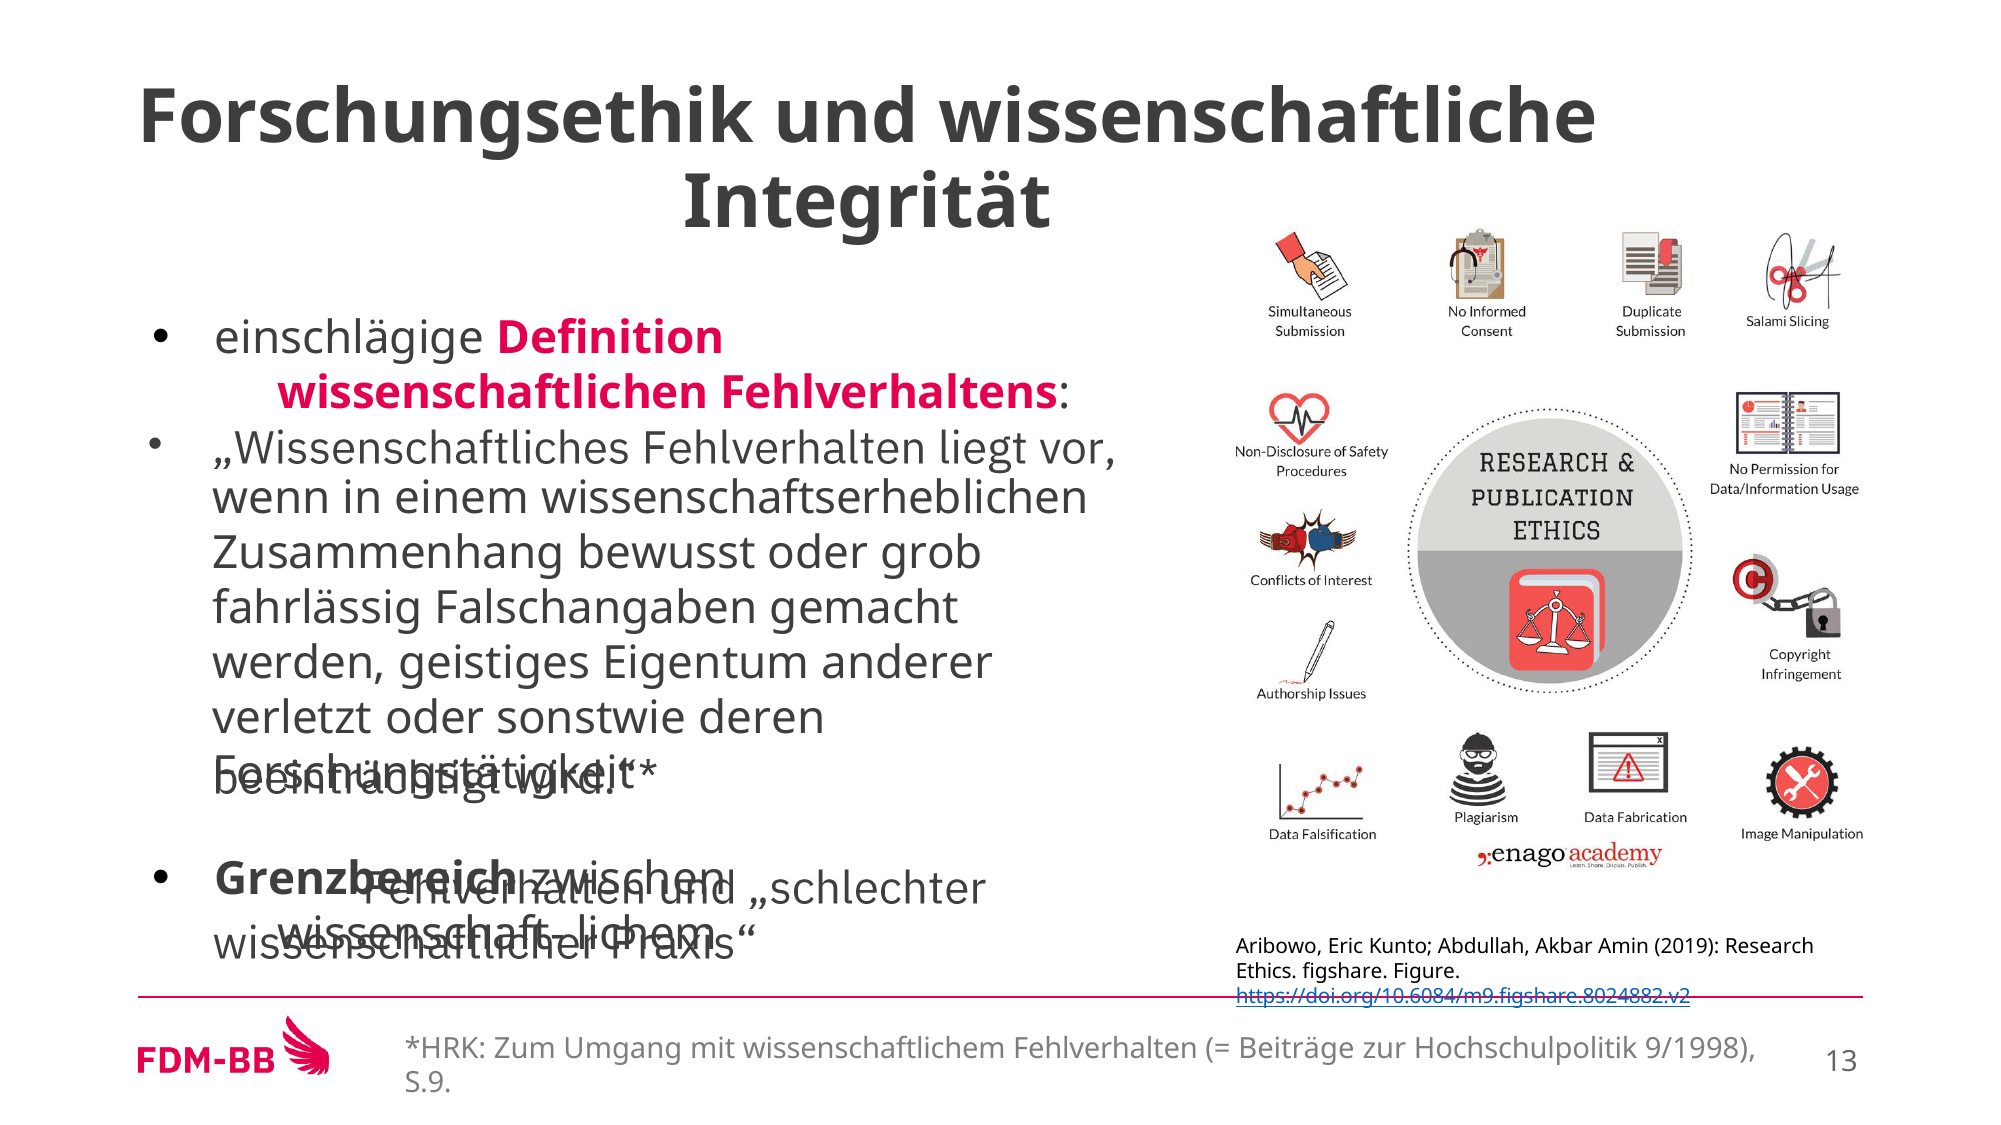

# Forschungsethik und wissenschaftliche
Integrität
einschlägige Definition wissenschaftlichen Fehlverhaltens:
wenn in einem wissenschaftserheblichen Zusammenhang bewusst oder grob fahrlässig Falschangaben gemacht werden, geistiges Eigentum anderer verletzt oder sonstwie deren Forschungstätigkeit
Grenzbereich zwischen wissenschaft- lichem
Aribowo, Eric Kunto; Abdullah, Akbar Amin (2019): Research Ethics. figshare. Figure. https://doi.org/10.6084/m9.figshare.8024882.v2
*HRK: Zum Umgang mit wissenschaftlichem Fehlverhalten (= Beiträge zur Hochschulpolitik 9/1998), S.9.
13